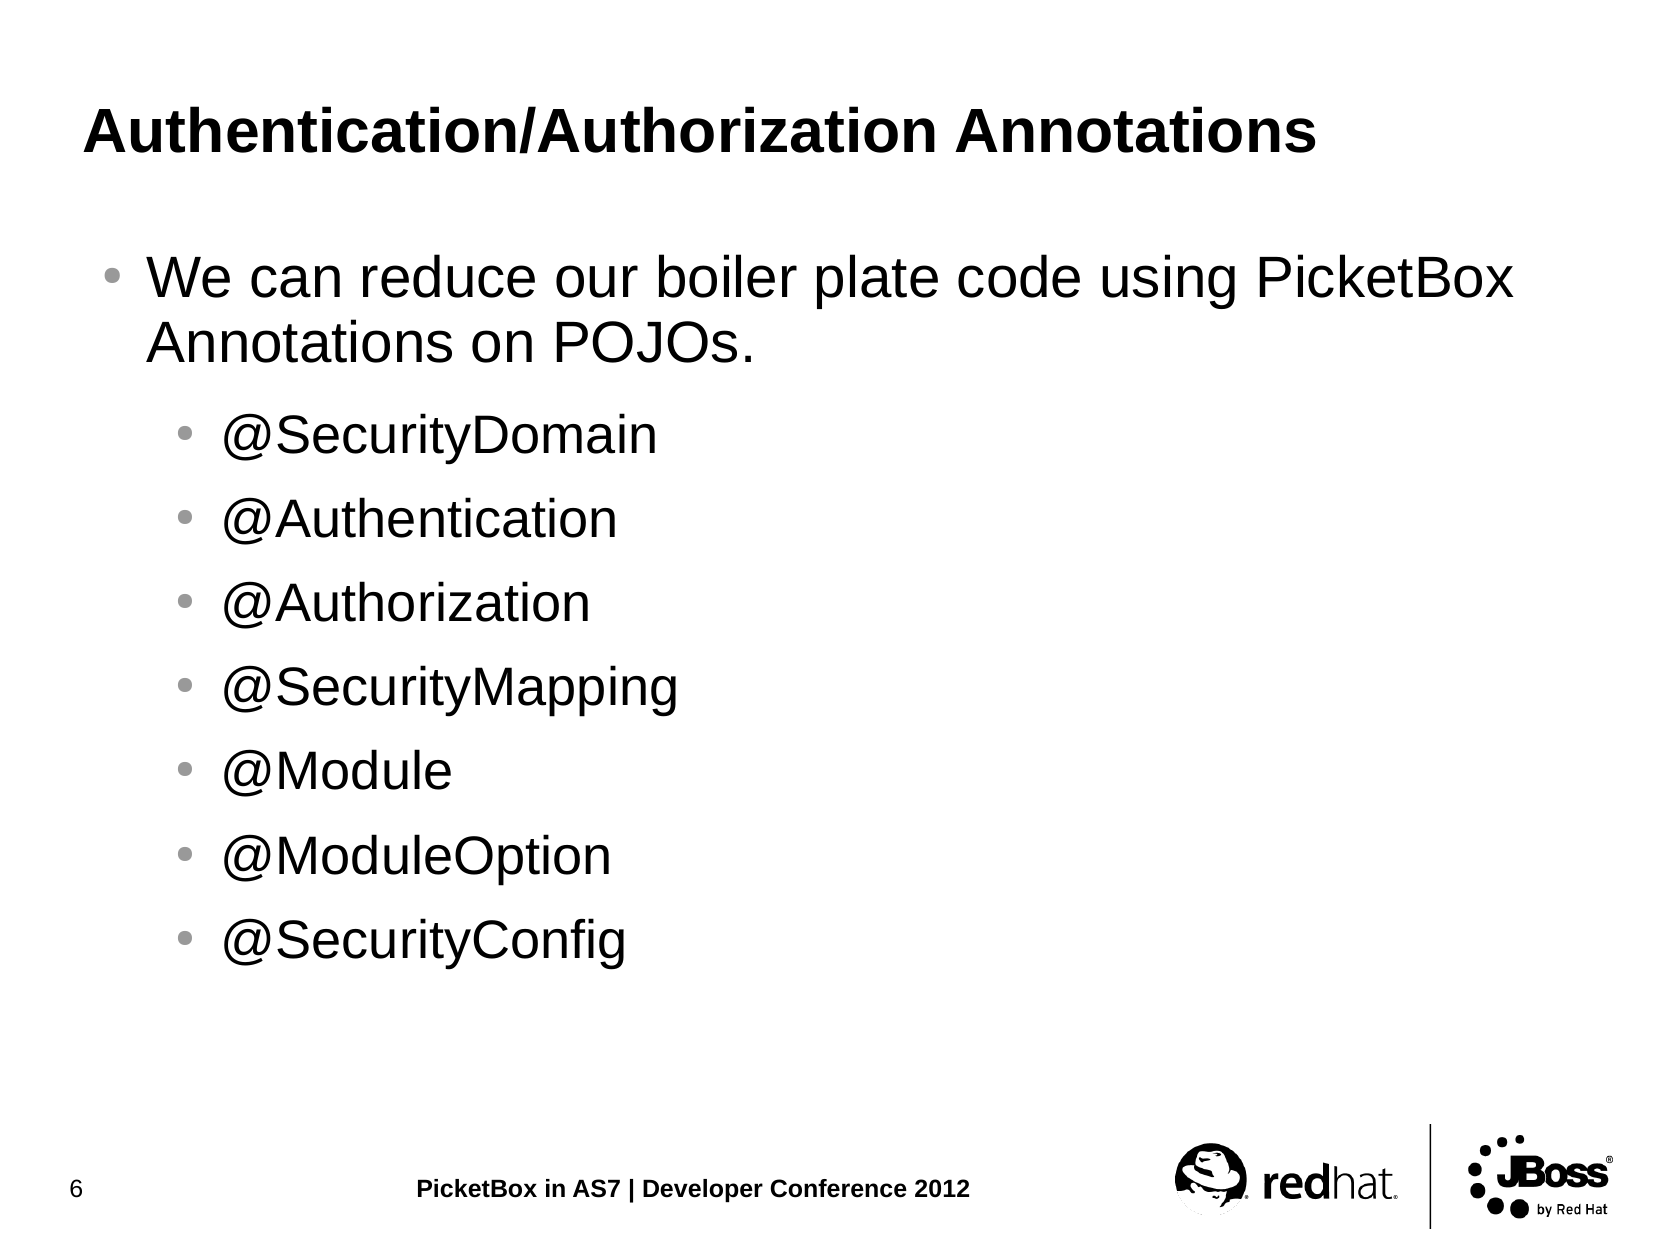

# Authentication/Authorization Annotations
We can reduce our boiler plate code using PicketBox Annotations on POJOs.
@SecurityDomain
@Authentication
@Authorization
@SecurityMapping
@Module
@ModuleOption
@SecurityConfig